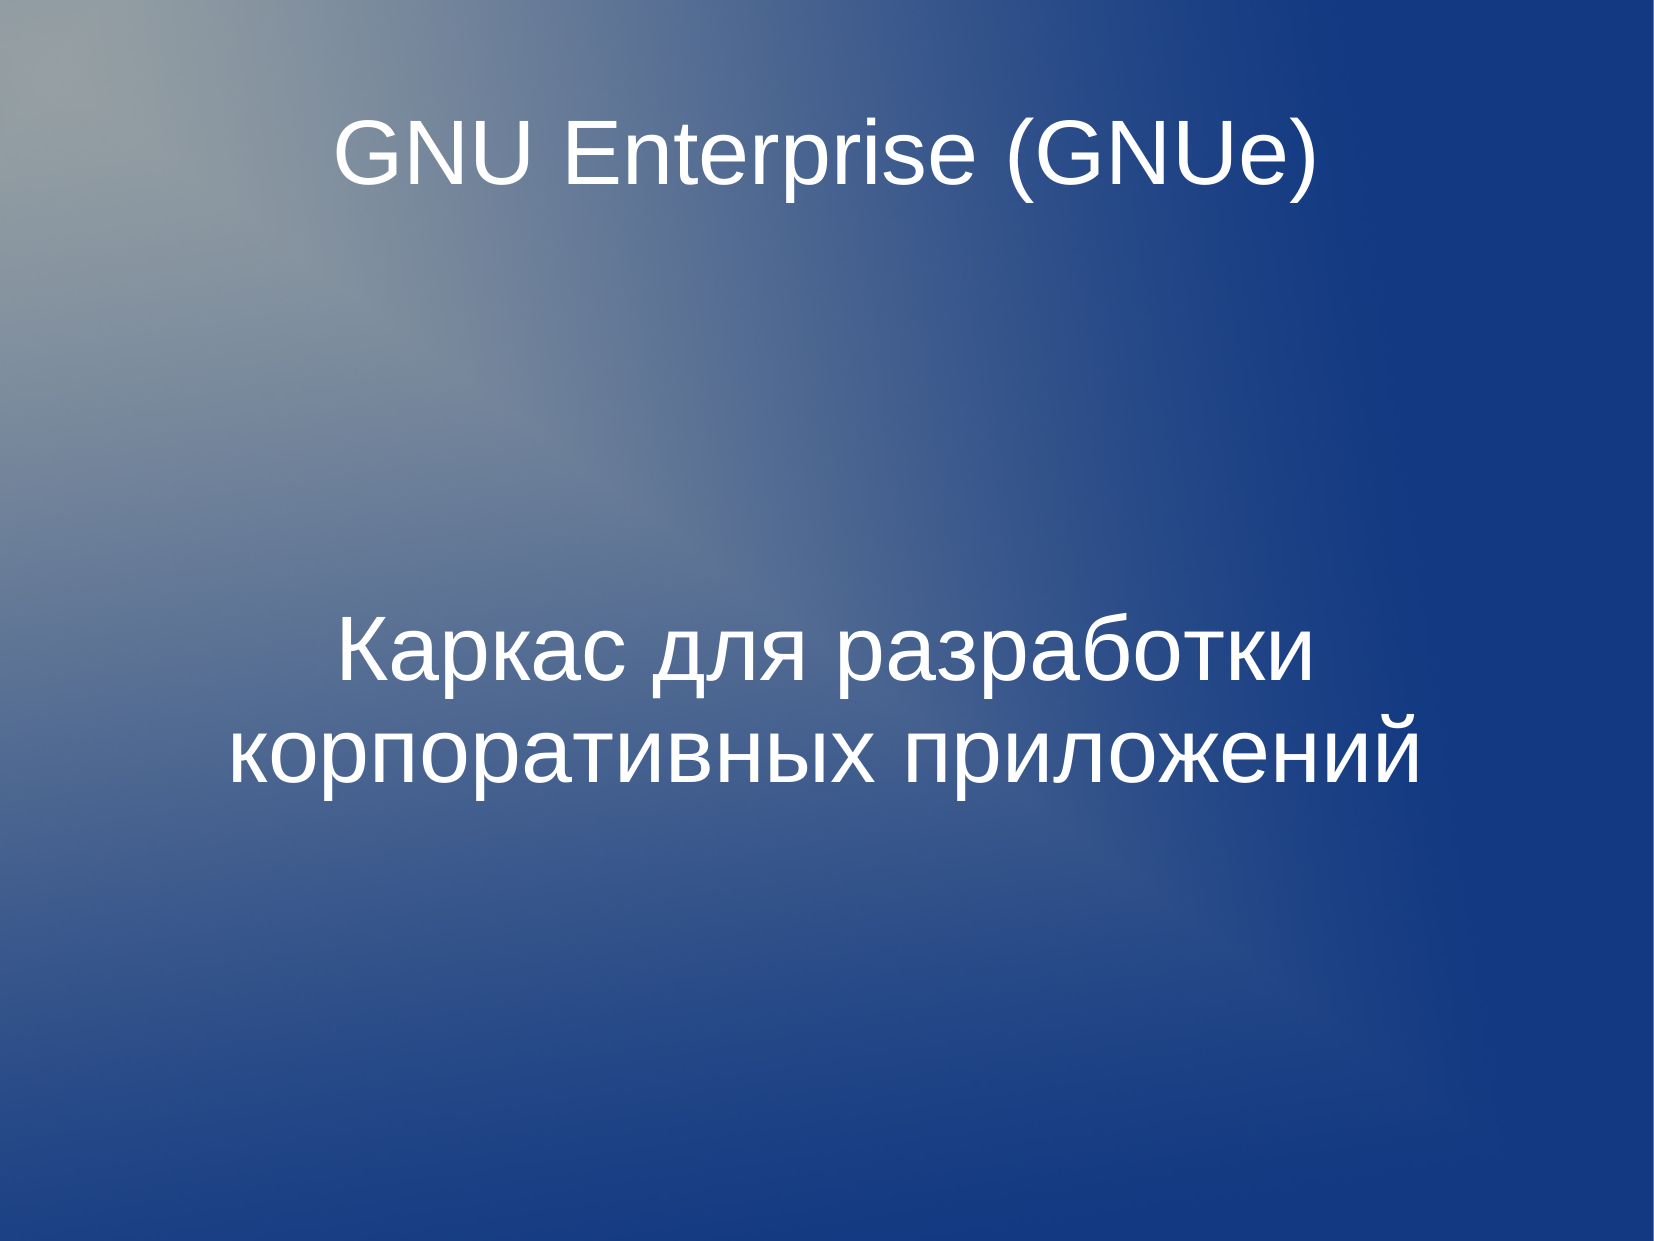

# GNU Enterprise (GNUe)
Каркас для разработки корпоративных приложений